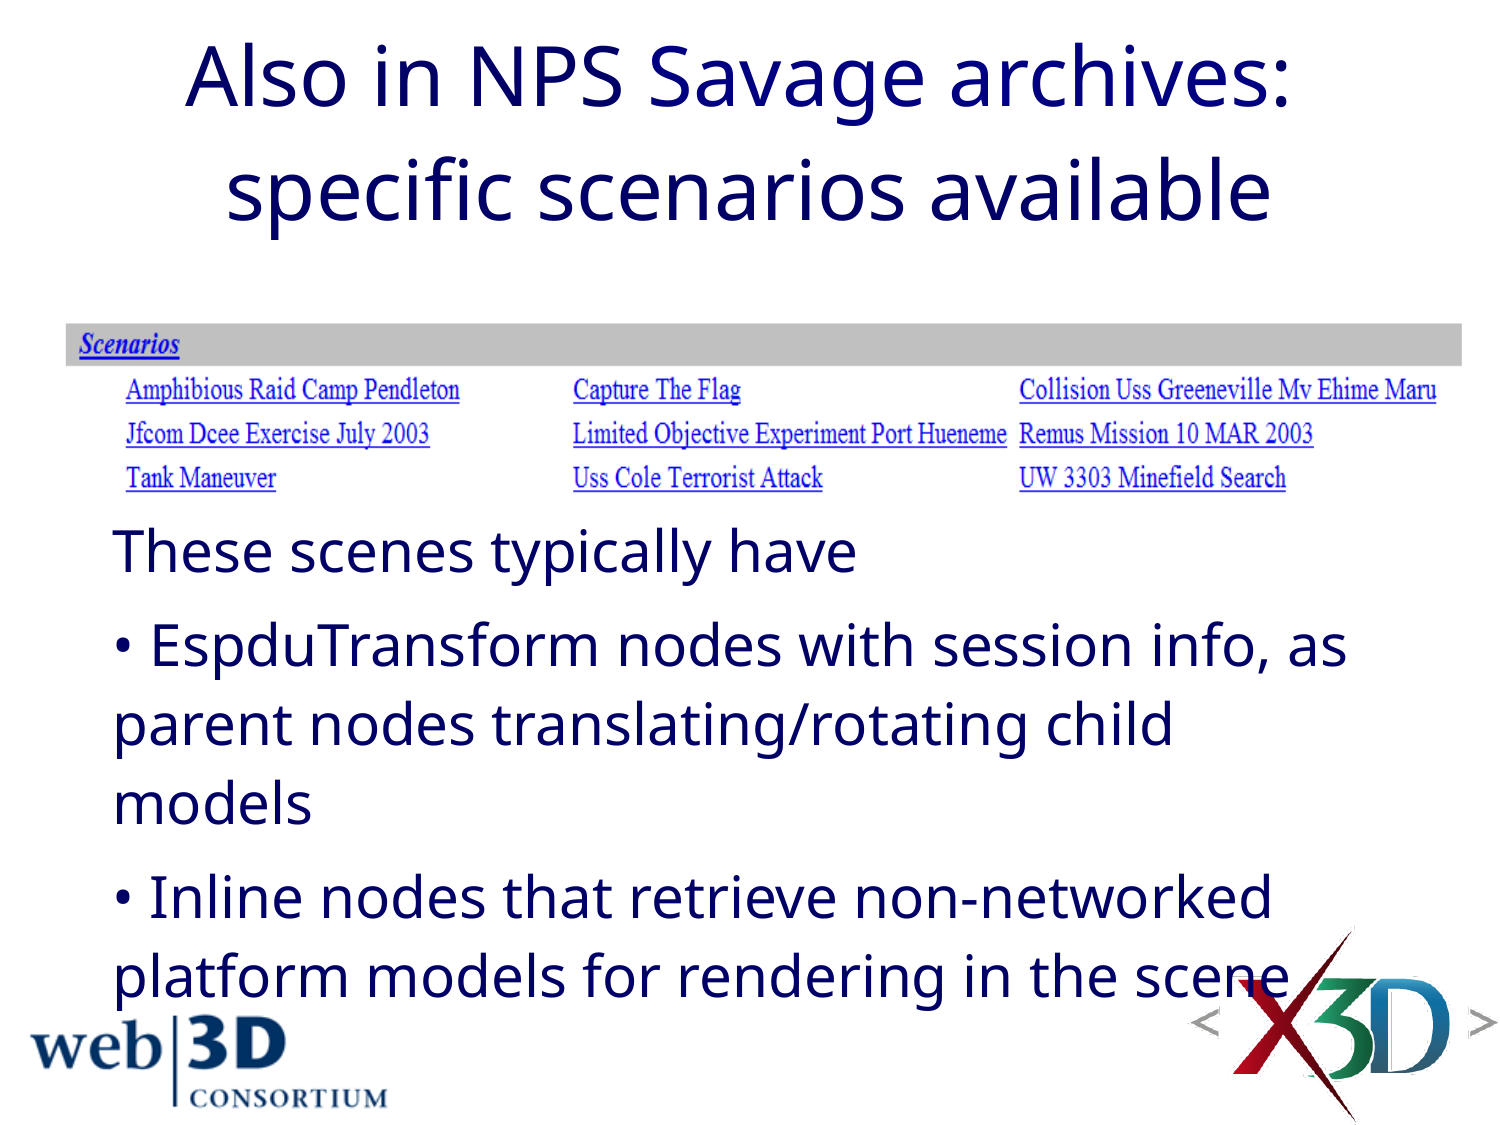

# Also in NPS Savage archives: specific scenarios available
These scenes typically have
 EspduTransform nodes with session info, as parent nodes translating/rotating child models
 Inline nodes that retrieve non-networked platform models for rendering in the scene